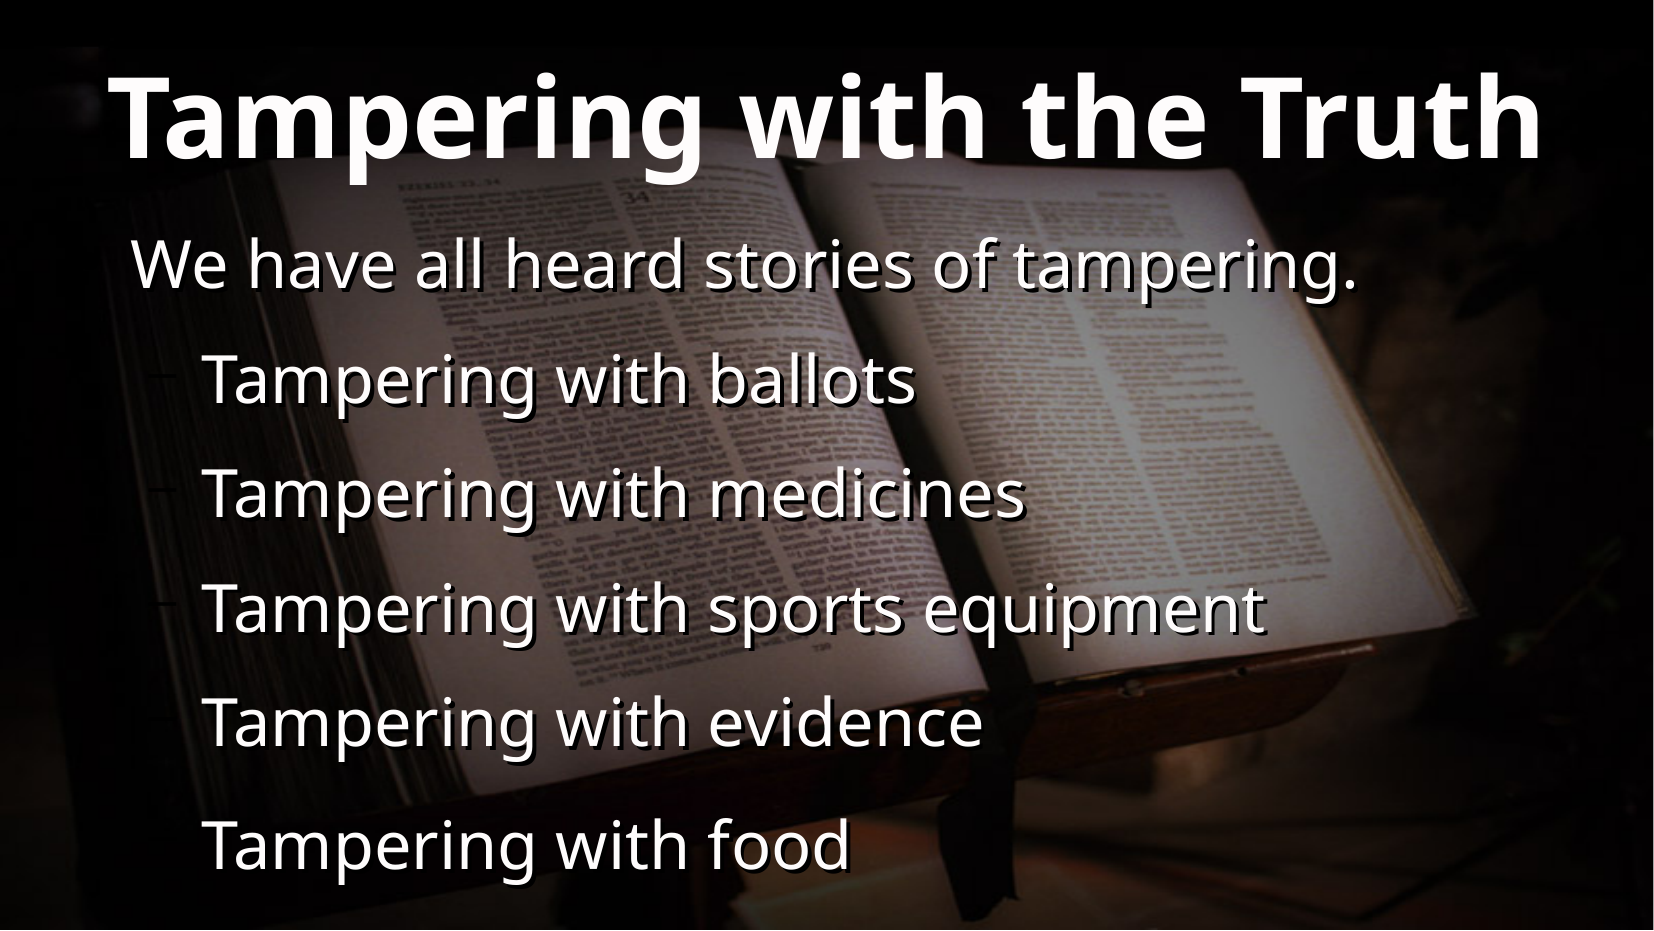

# Tampering with the Truth
We have all heard stories of tampering.
Tampering with ballots
Tampering with medicines
Tampering with sports equipment
Tampering with evidence
Tampering with food